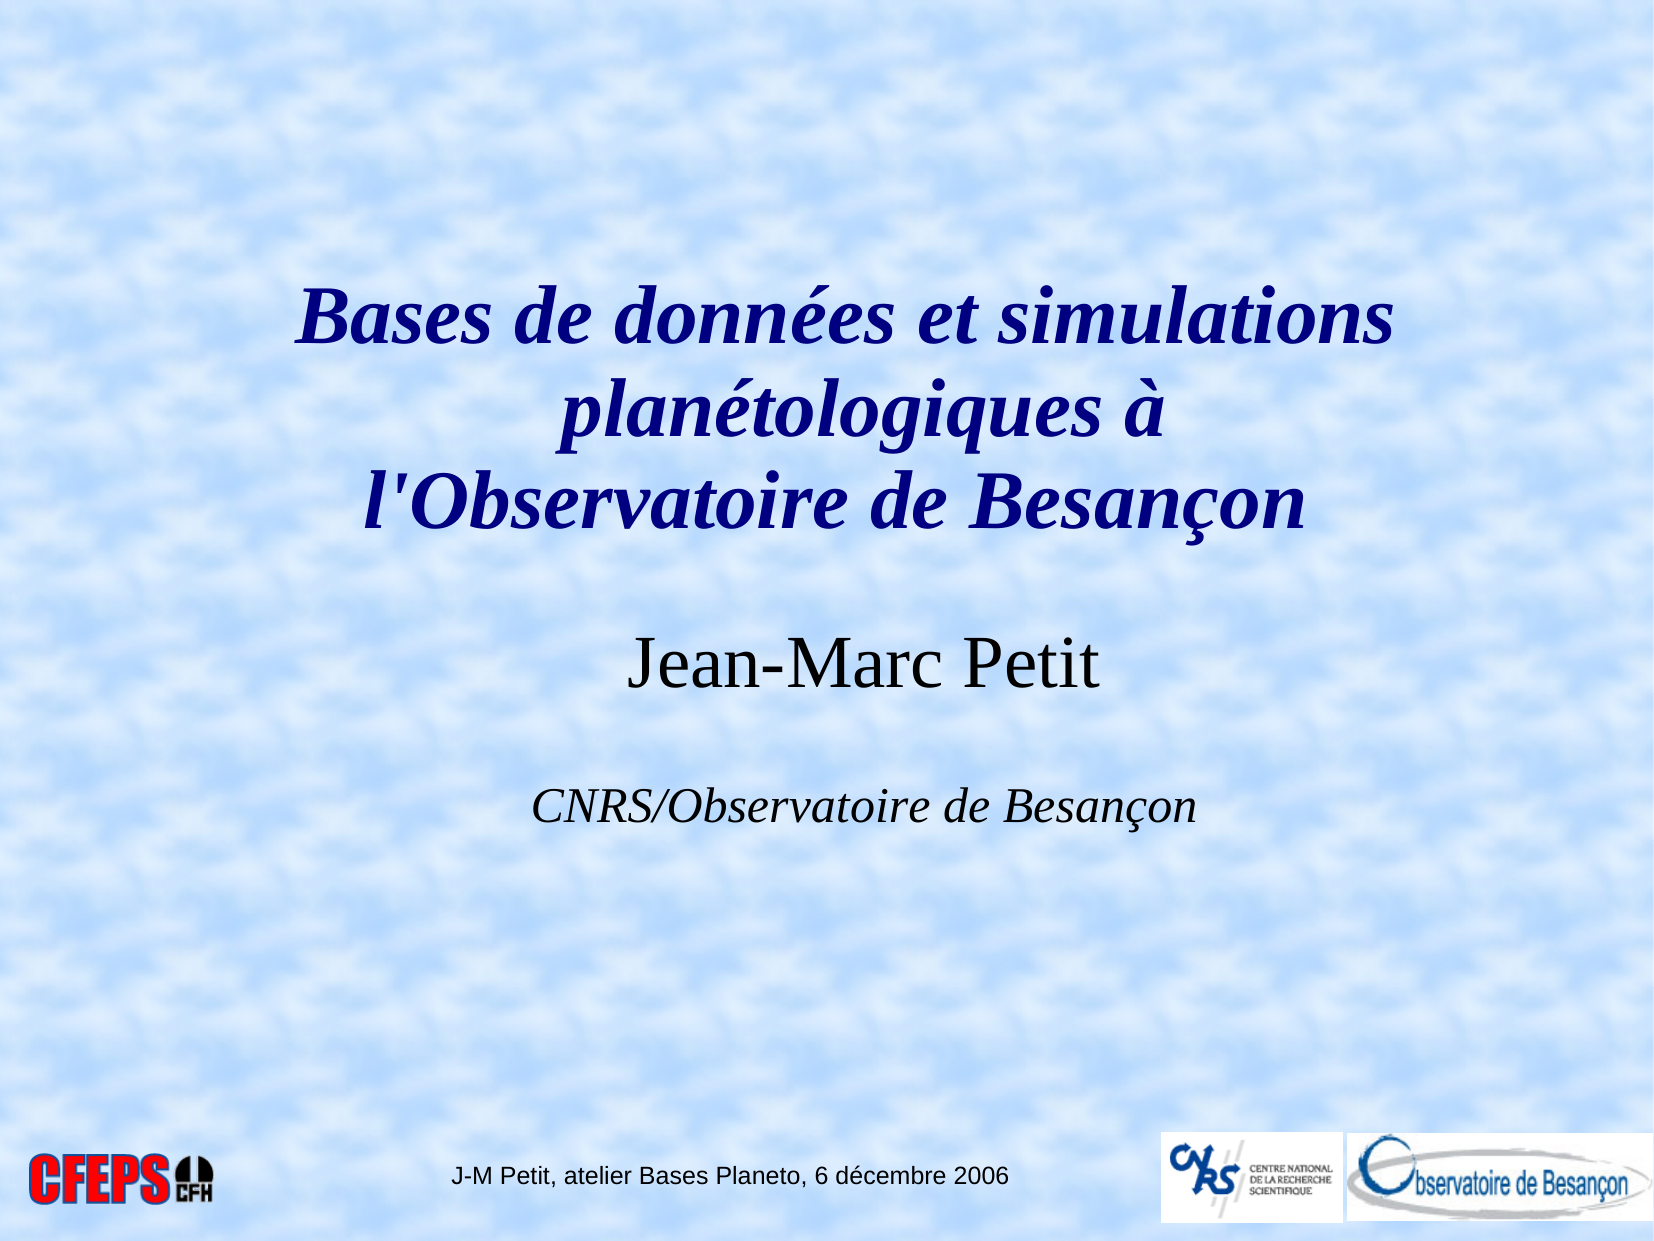

#
Bases de données et simulations planétologiques à
l'Observatoire de Besançon
Jean-Marc Petit
CNRS/Observatoire de Besançon